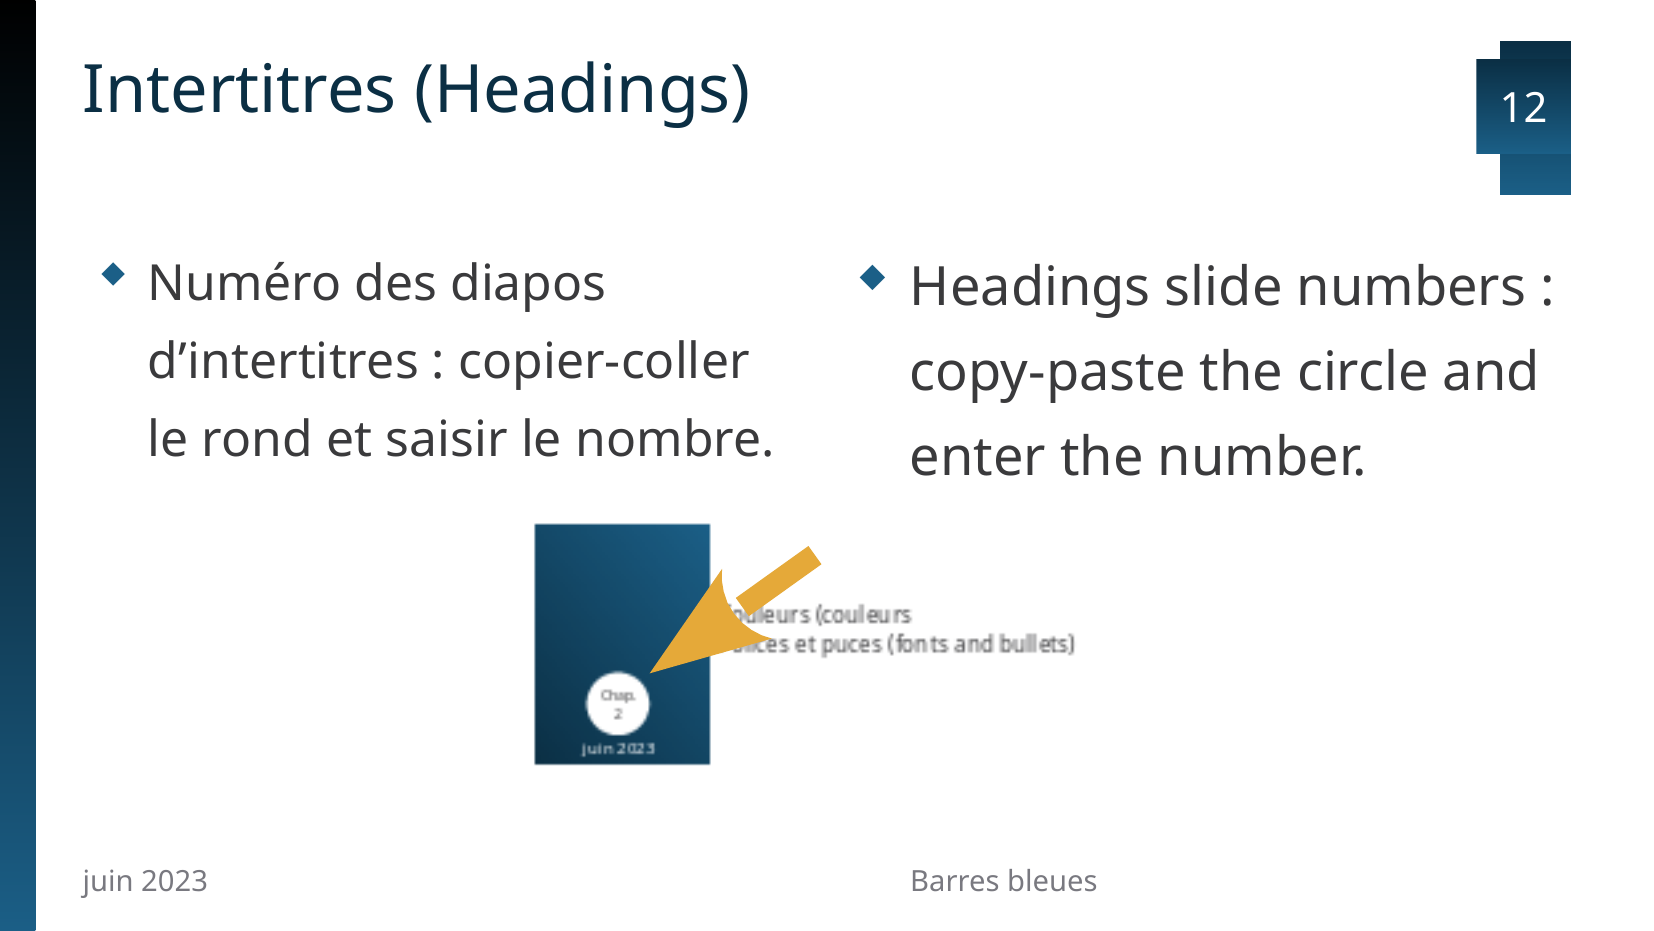

# Intertitres (Headings)
Numéro des diapos d’intertitres : copier-coller le rond et saisir le nombre.
Headings slide numbers : copy-paste the circle and enter the number.
juin 2023
Barres bleues